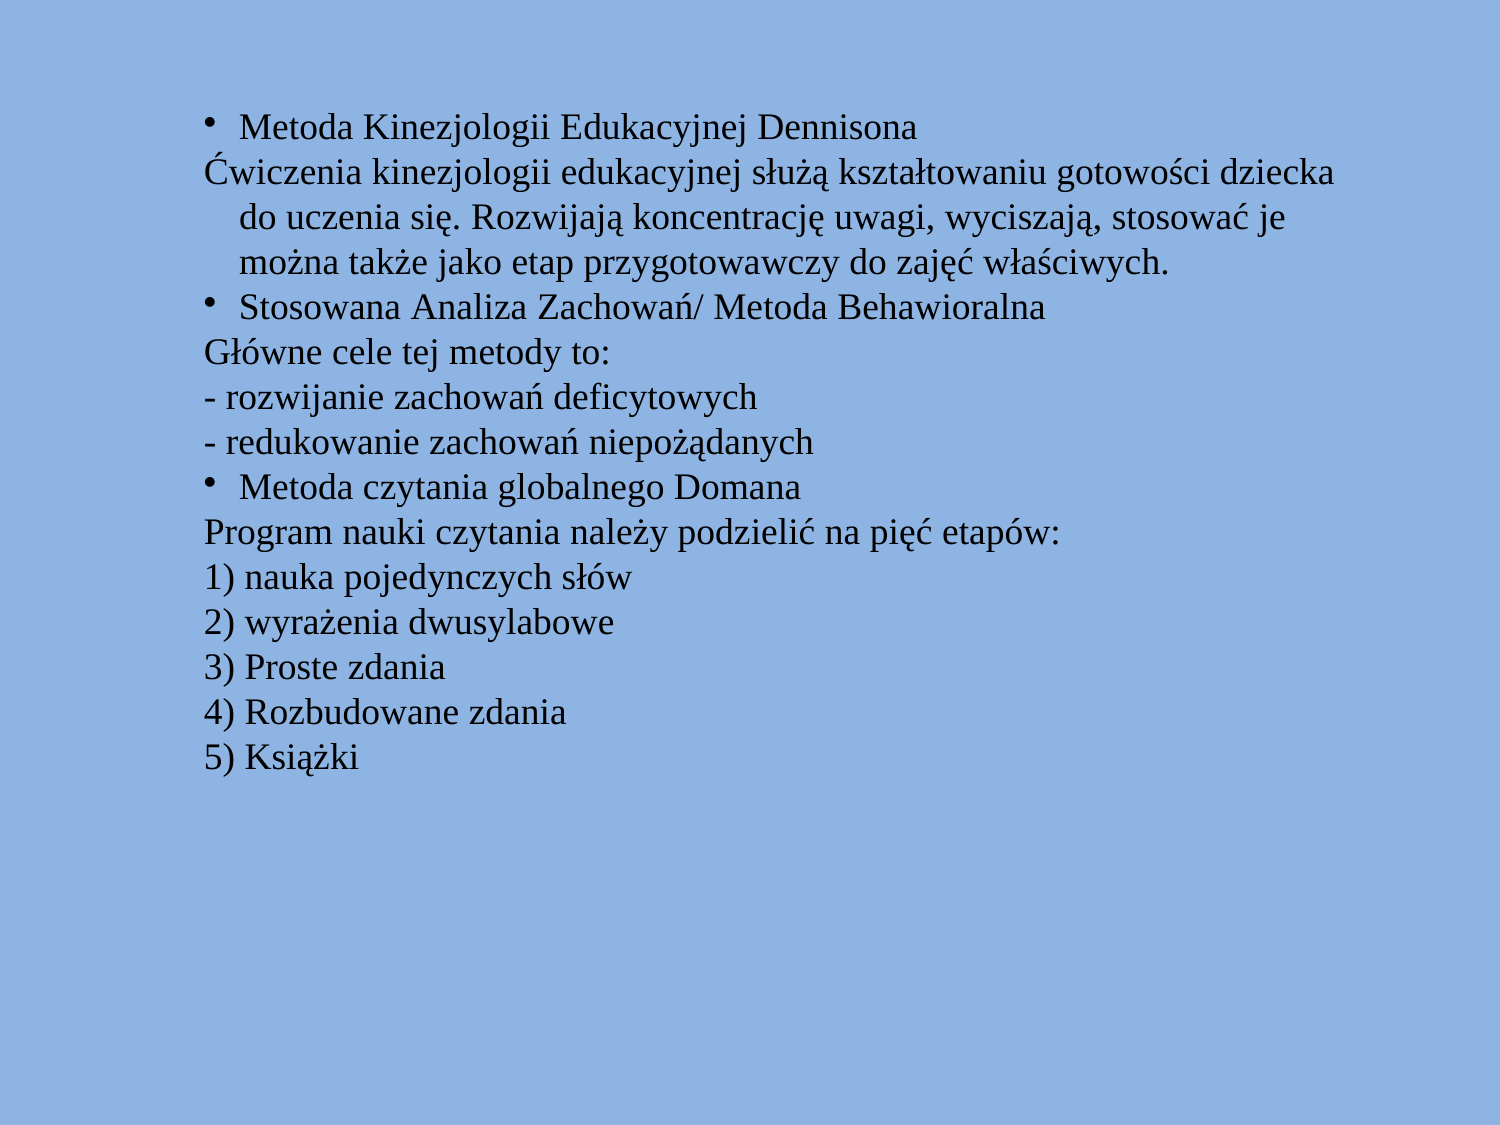

Metoda Kinezjologii Edukacyjnej Dennisona
Ćwiczenia kinezjologii edukacyjnej służą kształtowaniu gotowości dziecka do uczenia się. Rozwijają koncentrację uwagi, wyciszają, stosować je można także jako etap przygotowawczy do zajęć właściwych.
Stosowana Analiza Zachowań/ Metoda Behawioralna
Główne cele tej metody to:
- rozwijanie zachowań deficytowych
- redukowanie zachowań niepożądanych
Metoda czytania globalnego Domana
Program nauki czytania należy podzielić na pięć etapów:
1) nauka pojedynczych słów
2) wyrażenia dwusylabowe
3) Proste zdania
4) Rozbudowane zdania
5) Książki